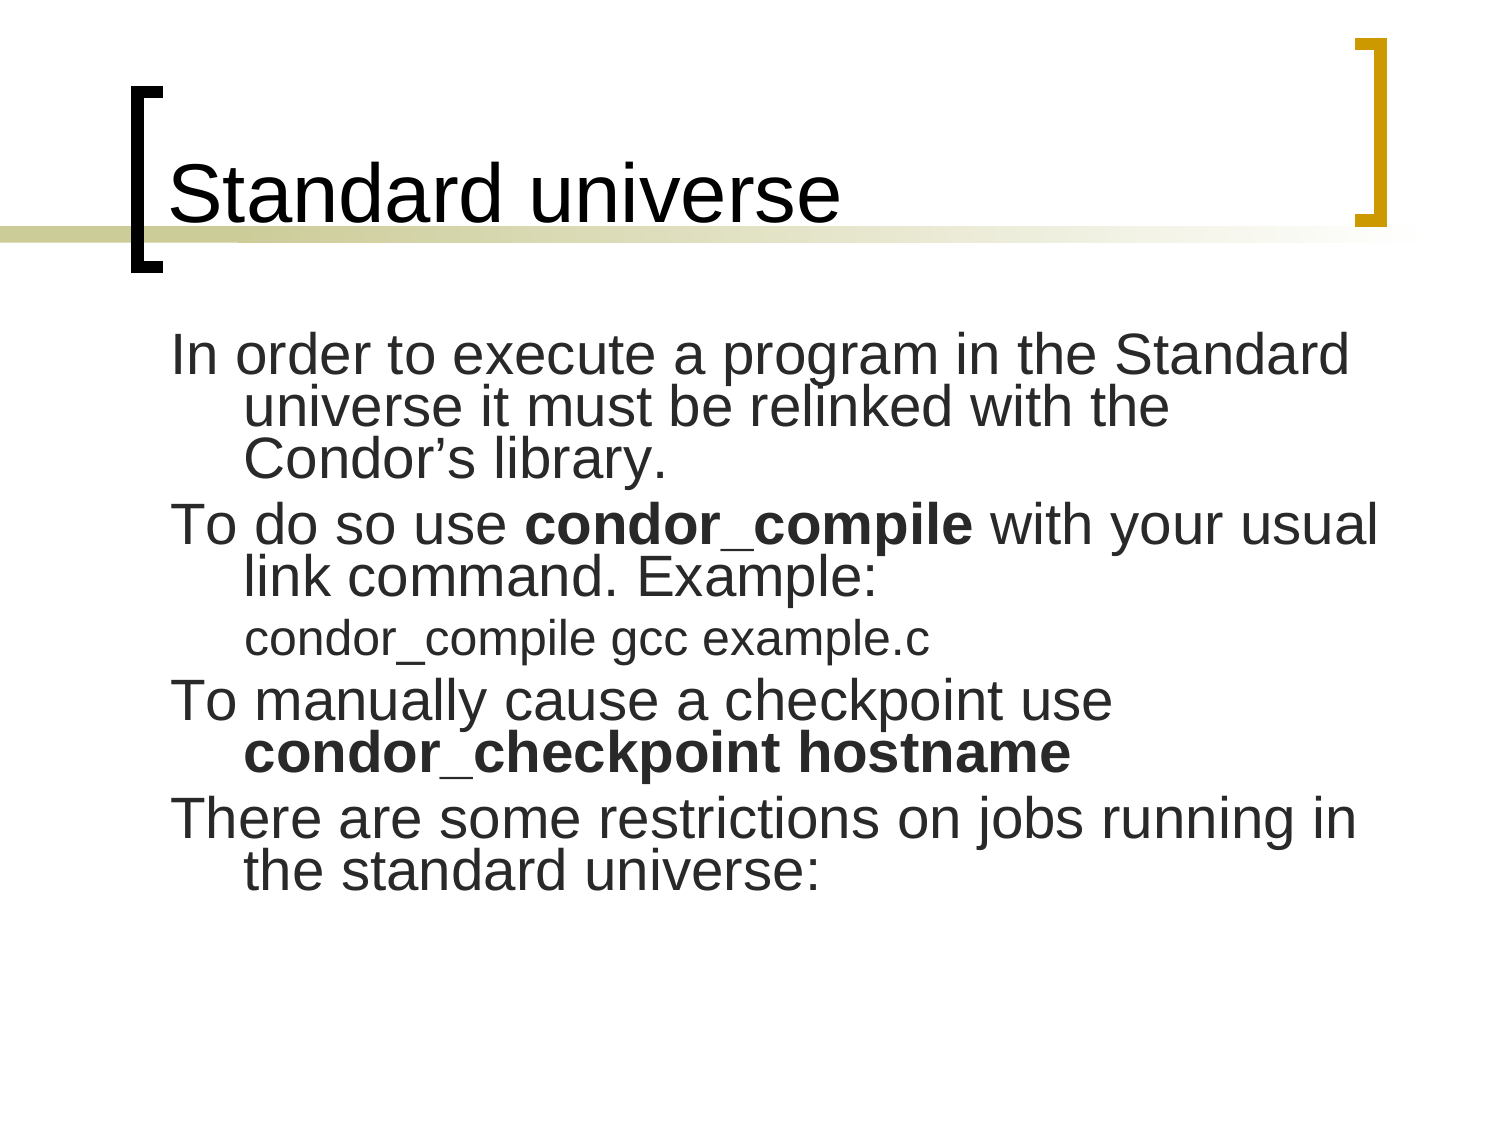

# Standard universe
In order to execute a program in the Standard universe it must be relinked with the Condor’s library.
To do so use condor_compile with your usual link command. Example:
condor_compile gcc example.c
To manually cause a checkpoint use condor_checkpoint hostname
There are some restrictions on jobs running in the standard universe: